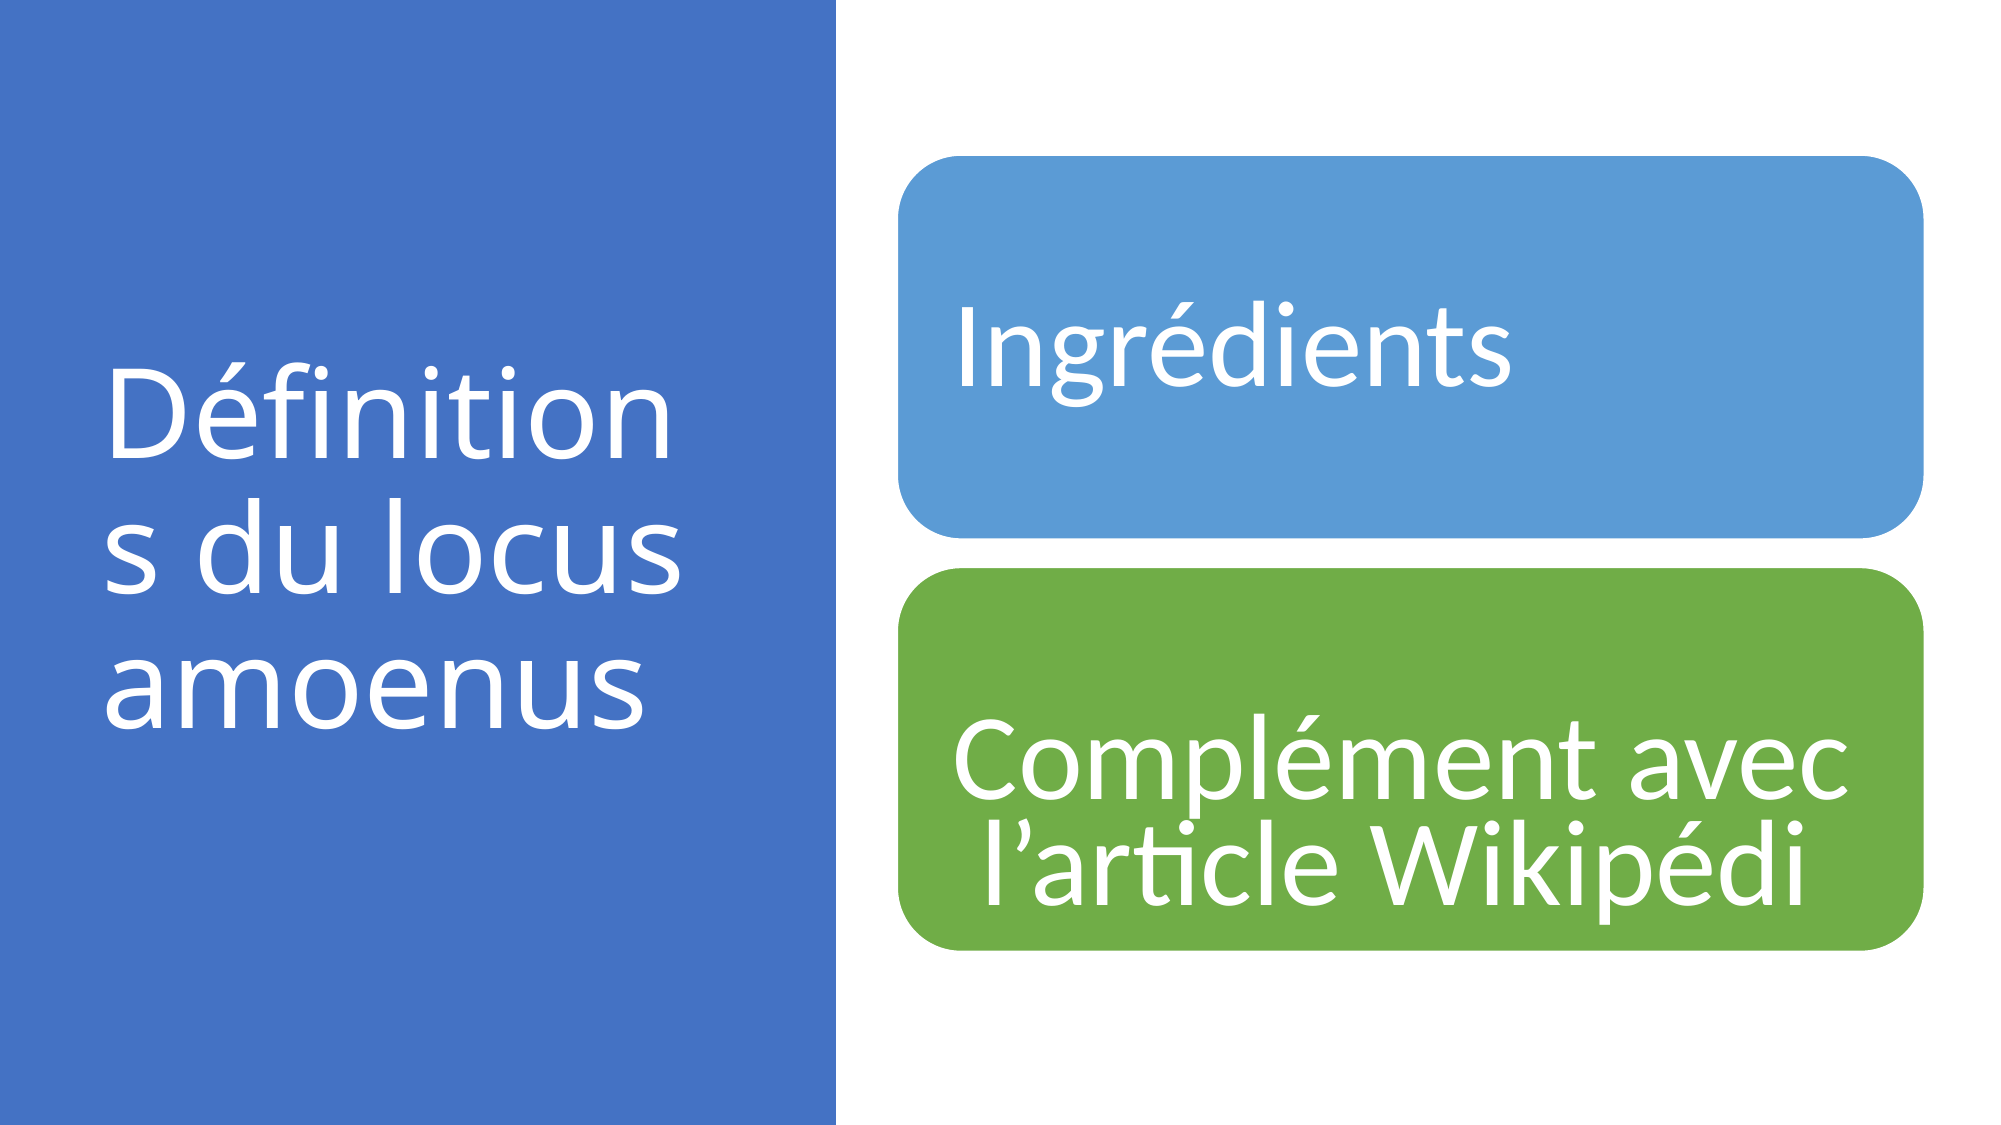

# Définitions du locus amoenus
Ingrédients
Complément avec l’article Wikipédia